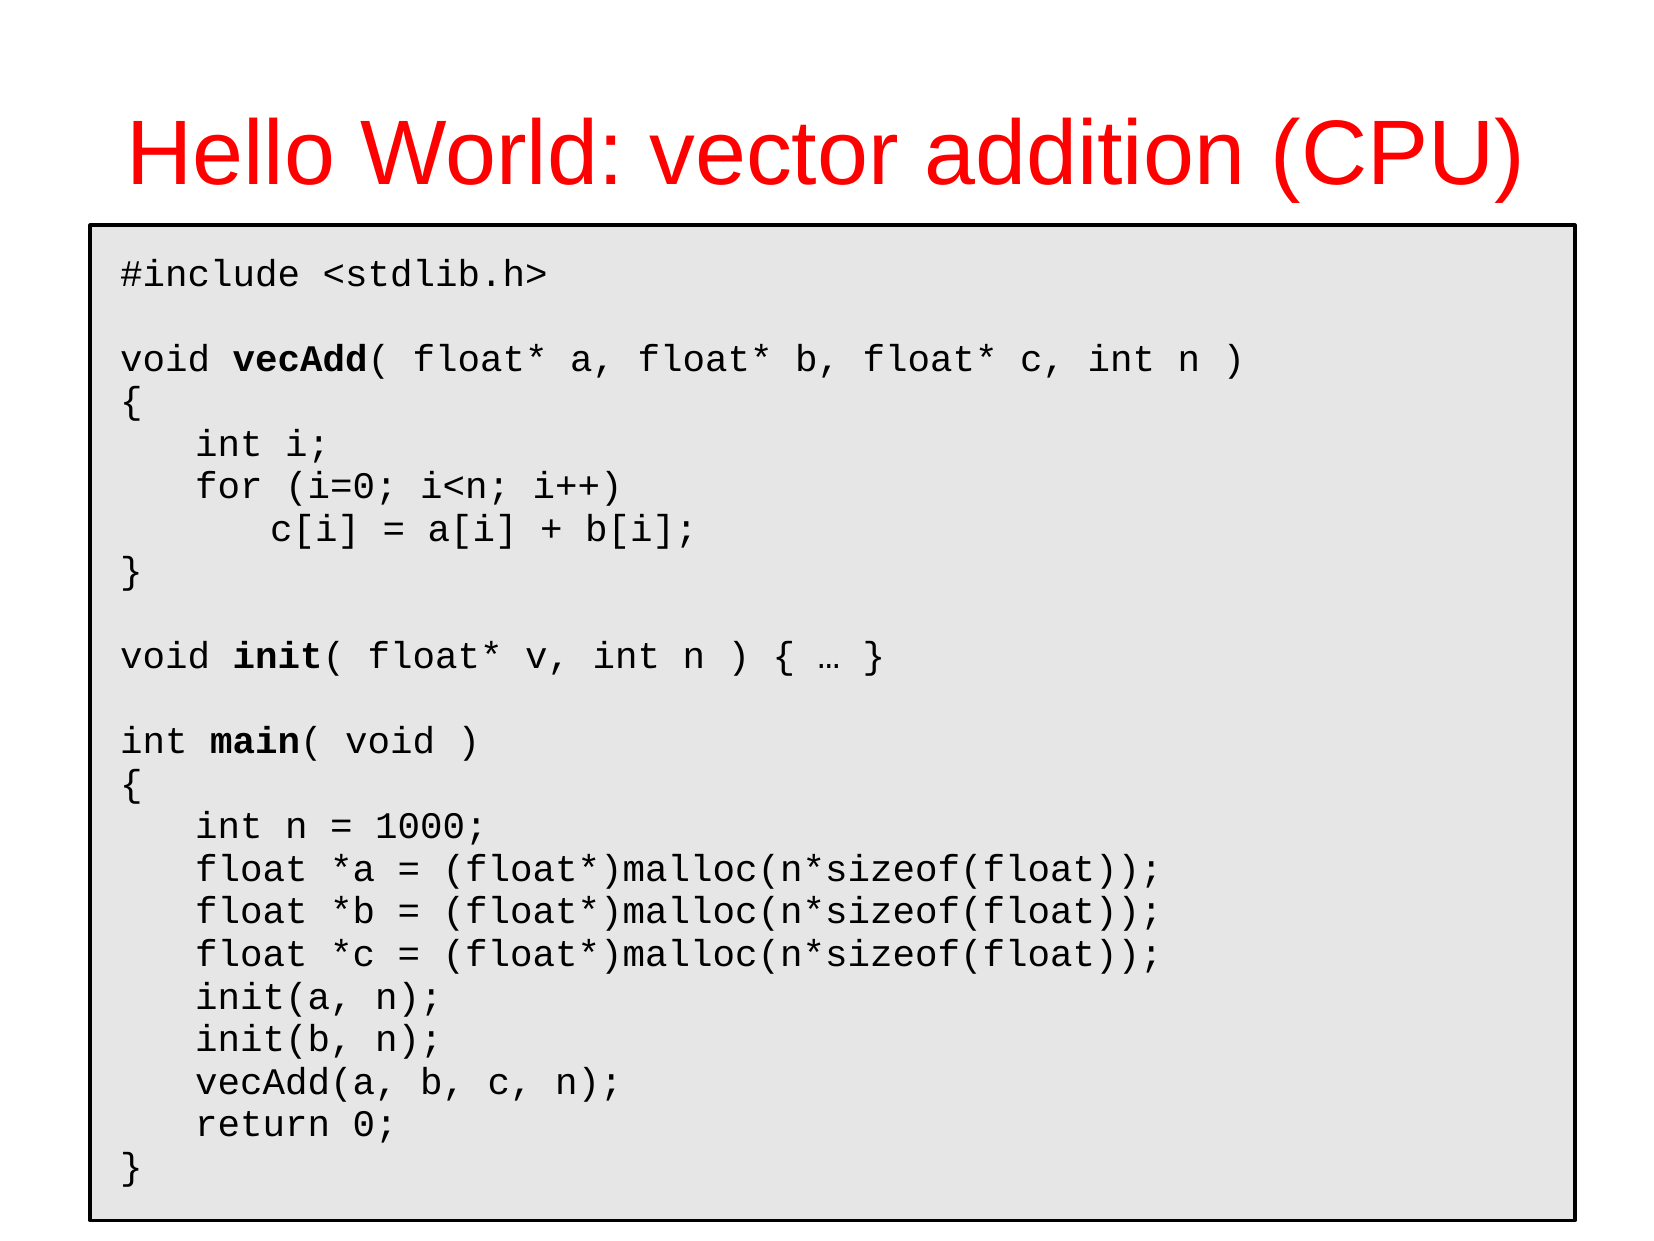

# Hello World: vector addition (CPU)
#include <stdlib.h>
void vecAdd( float* a, float* b, float* c, int n )
{
	int i;
	for (i=0; i<n; i++)
		c[i] = a[i] + b[i];
}
void init( float* v, int n ) { … }
int main( void )
{
	int n = 1000;
	float *a = (float*)malloc(n*sizeof(float));
	float *b = (float*)malloc(n*sizeof(float));
	float *c = (float*)malloc(n*sizeof(float));
	init(a, n);
	init(b, n);
	vecAdd(a, b, c, n);
	return 0;
}
Algoritmi Avanzati--modulo 2
11